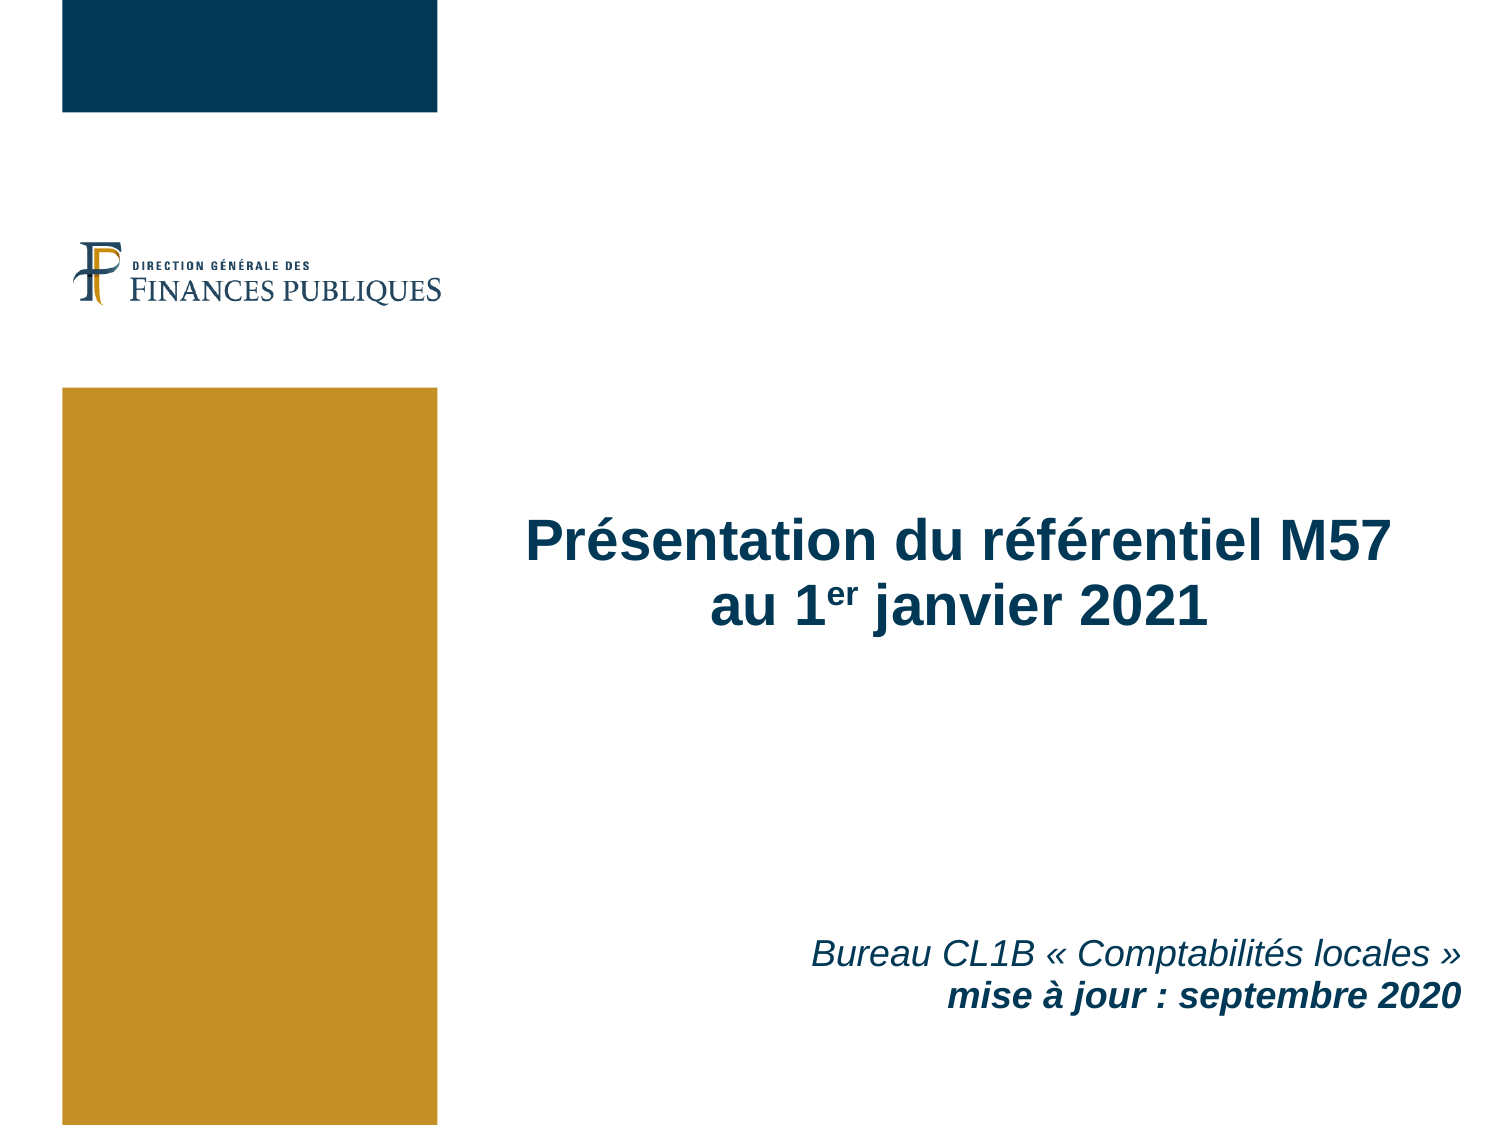

# Présentation du référentiel M57 au 1er janvier 2021
Bureau CL1B « Comptabilités locales »
mise à jour : septembre 2020